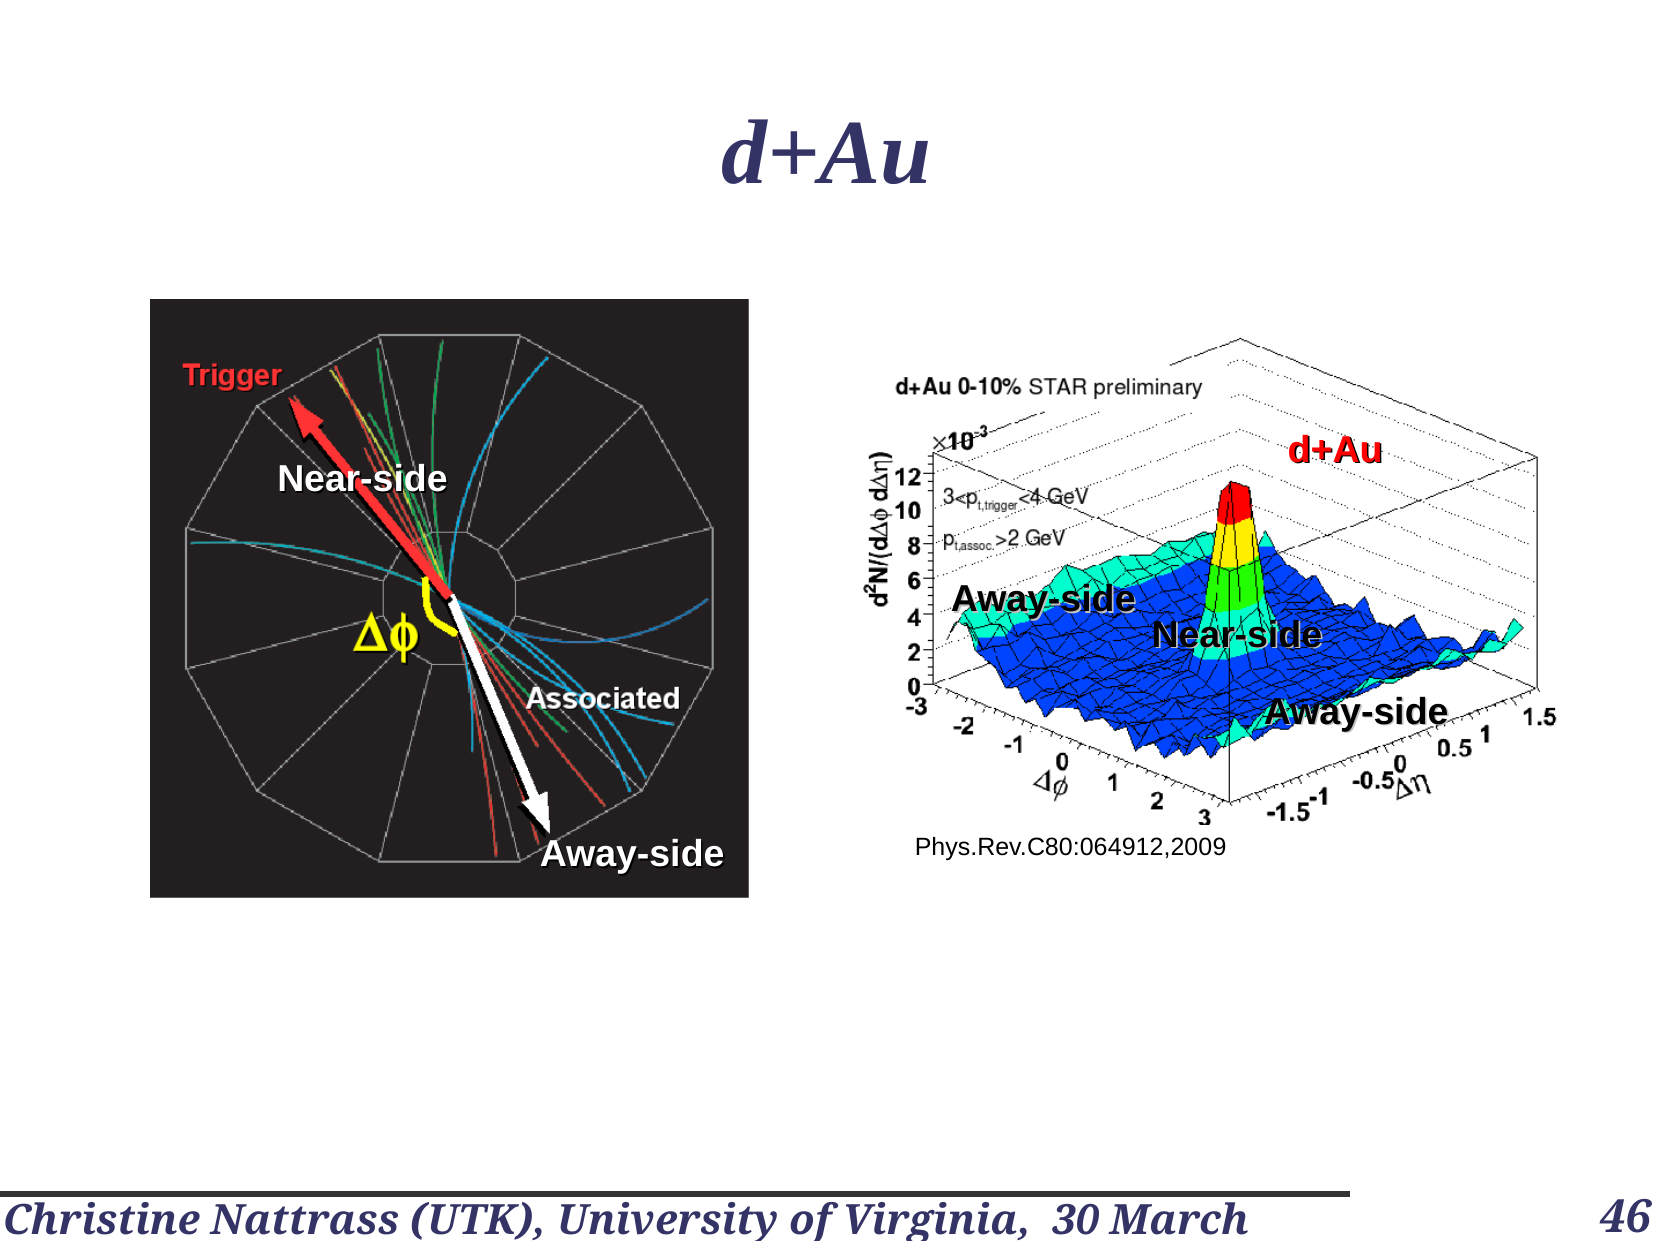

# d+Au
d+Au
Near-side
Away-side
Near-side
Away-side
Away-side
Phys.Rev.C80:064912,2009